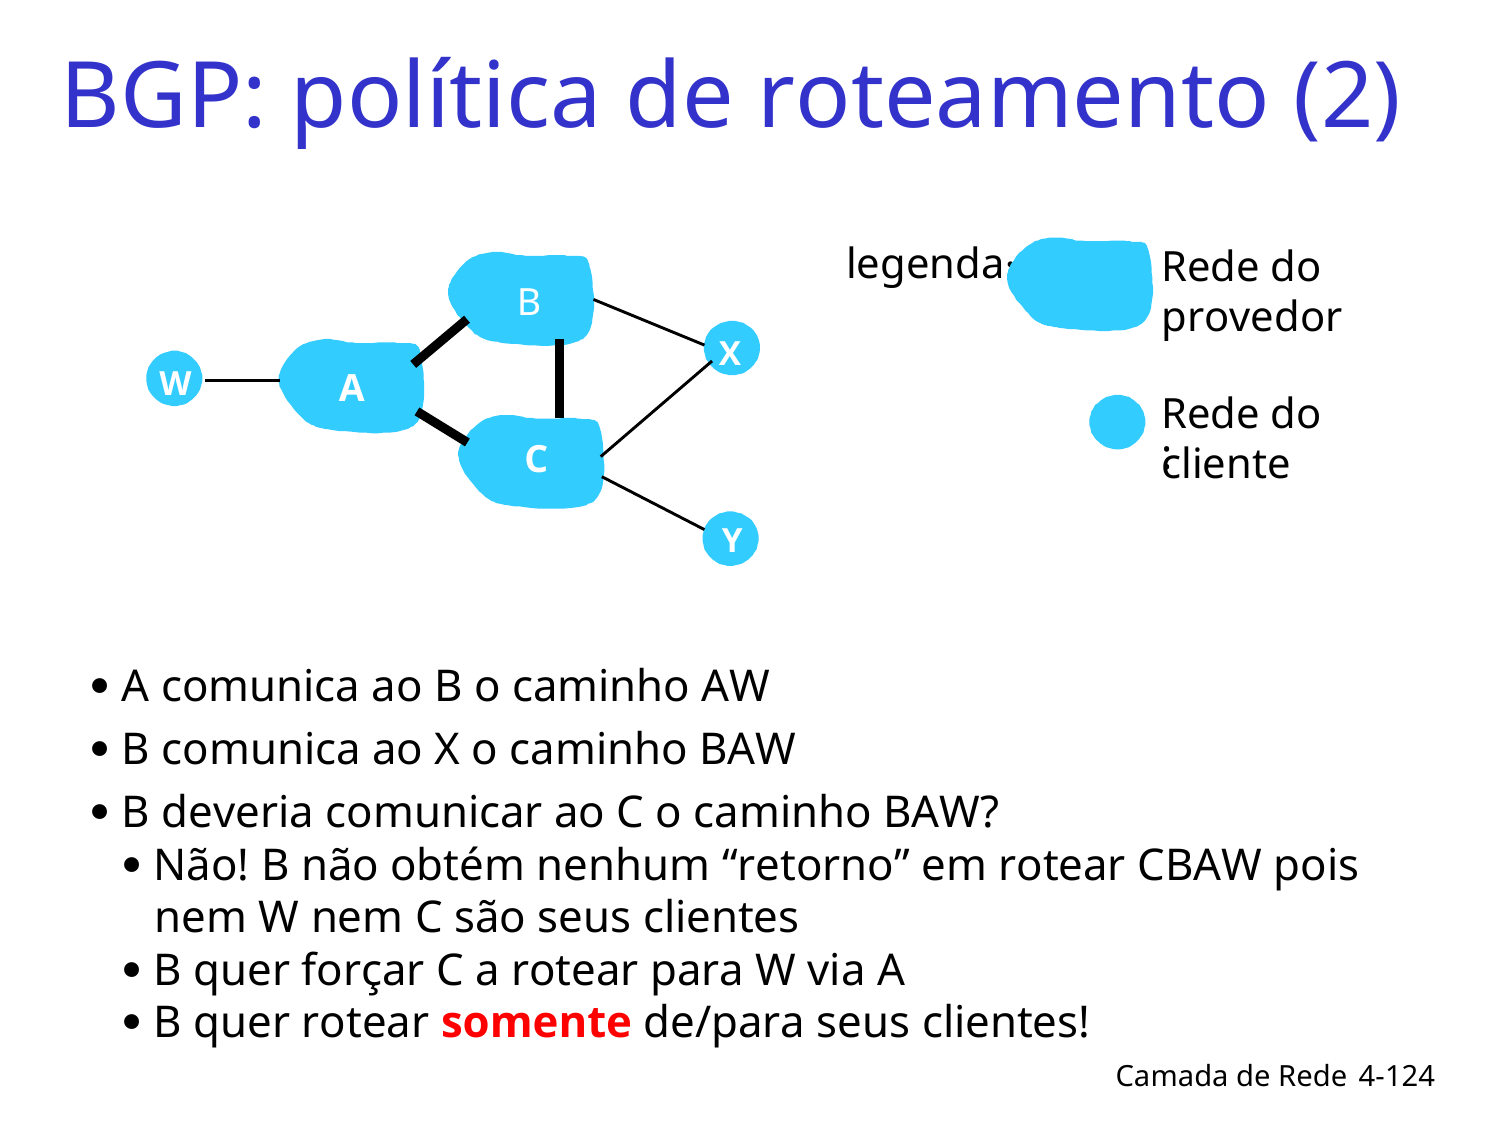

BGP: política de roteamento (2)
legenda:
Rede do
provedor
B
X
W
A
Rede do
cliente
:
C
Y
 A comunica ao B o caminho AW
 B comunica ao X o caminho BAW
 B deveria comunicar ao C o caminho BAW?
 Não! B não obtém nenhum “retorno” em rotear CBAW pois nem W nem C são seus clientes
 B quer forçar C a rotear para W via A
 B quer rotear somente de/para seus clientes!
Camada de Rede